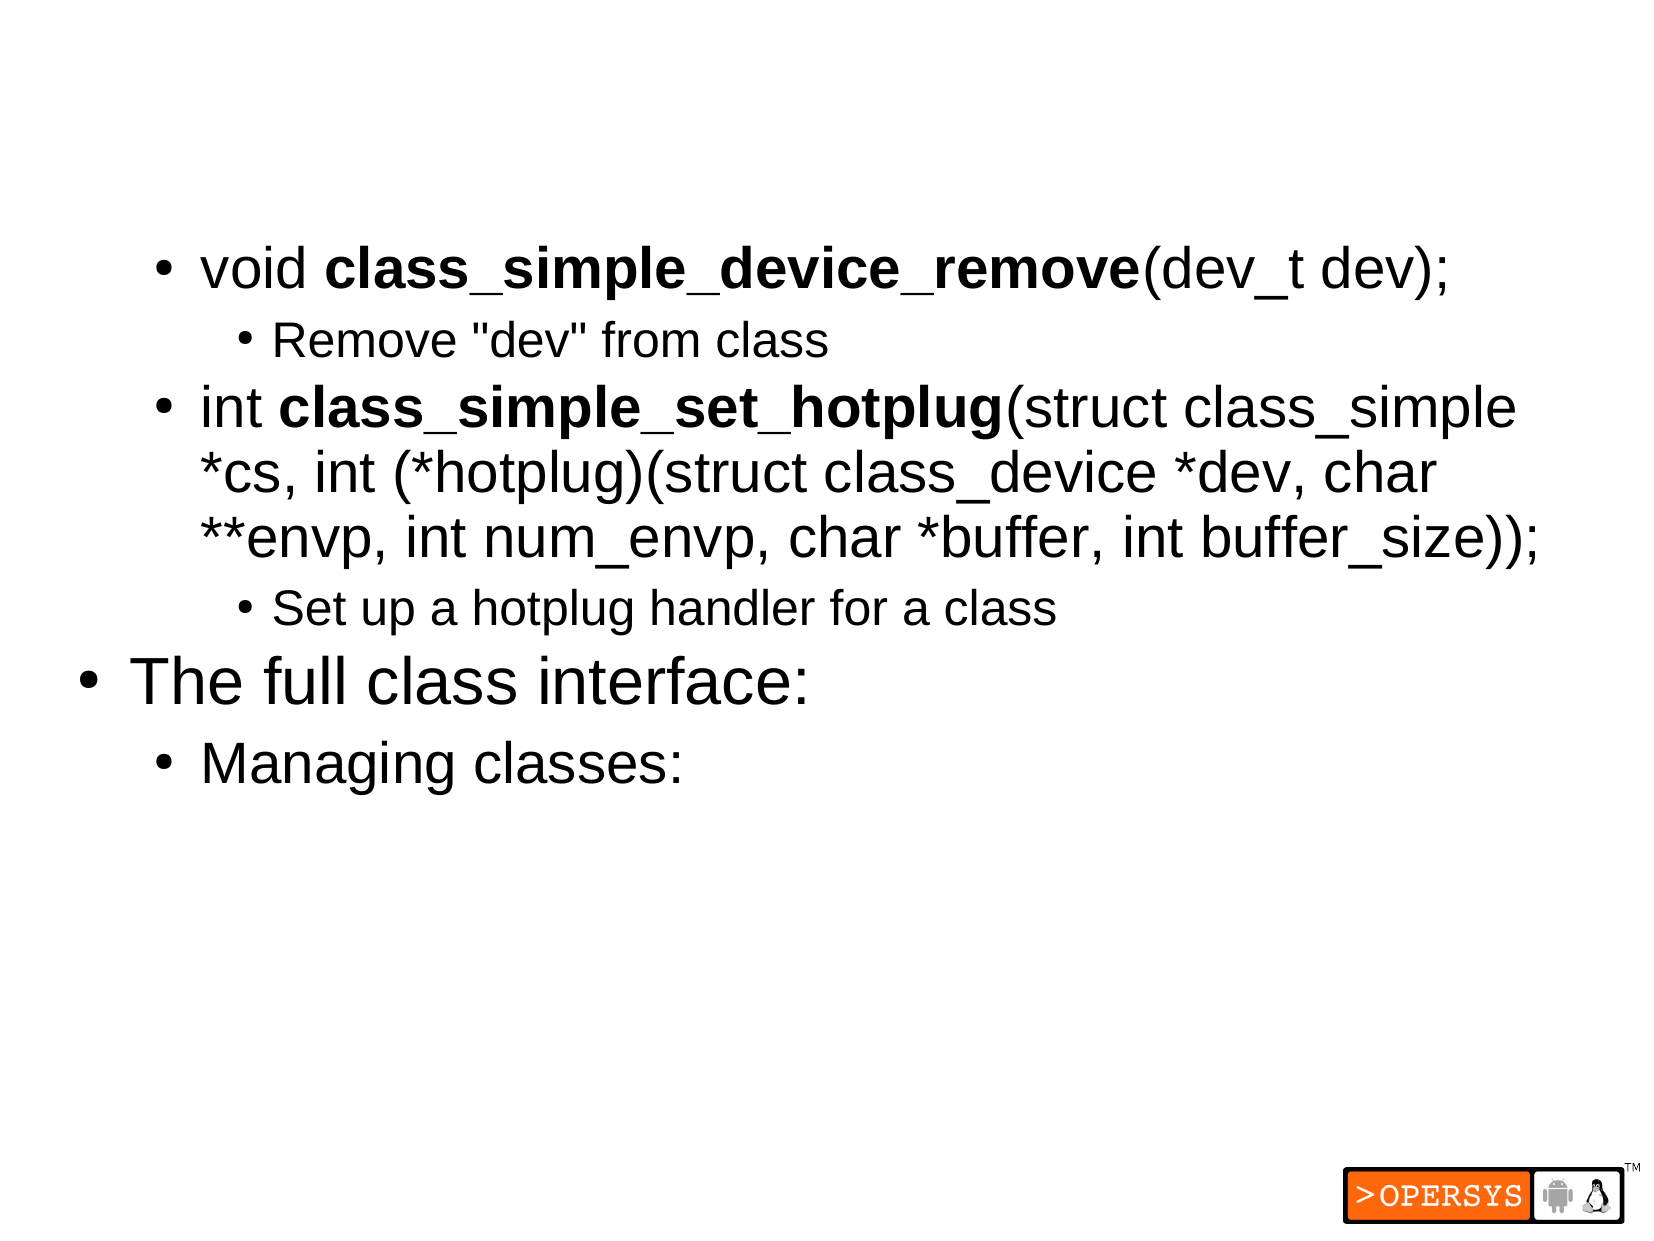

# void class_simple_device_remove(dev_t dev);
Remove "dev" from class
int class_simple_set_hotplug(struct class_simple *cs, int (*hotplug)(struct class_device *dev, char **envp, int num_envp, char *buffer, int buffer_size));
Set up a hotplug handler for a class
The full class interface:
Managing classes: